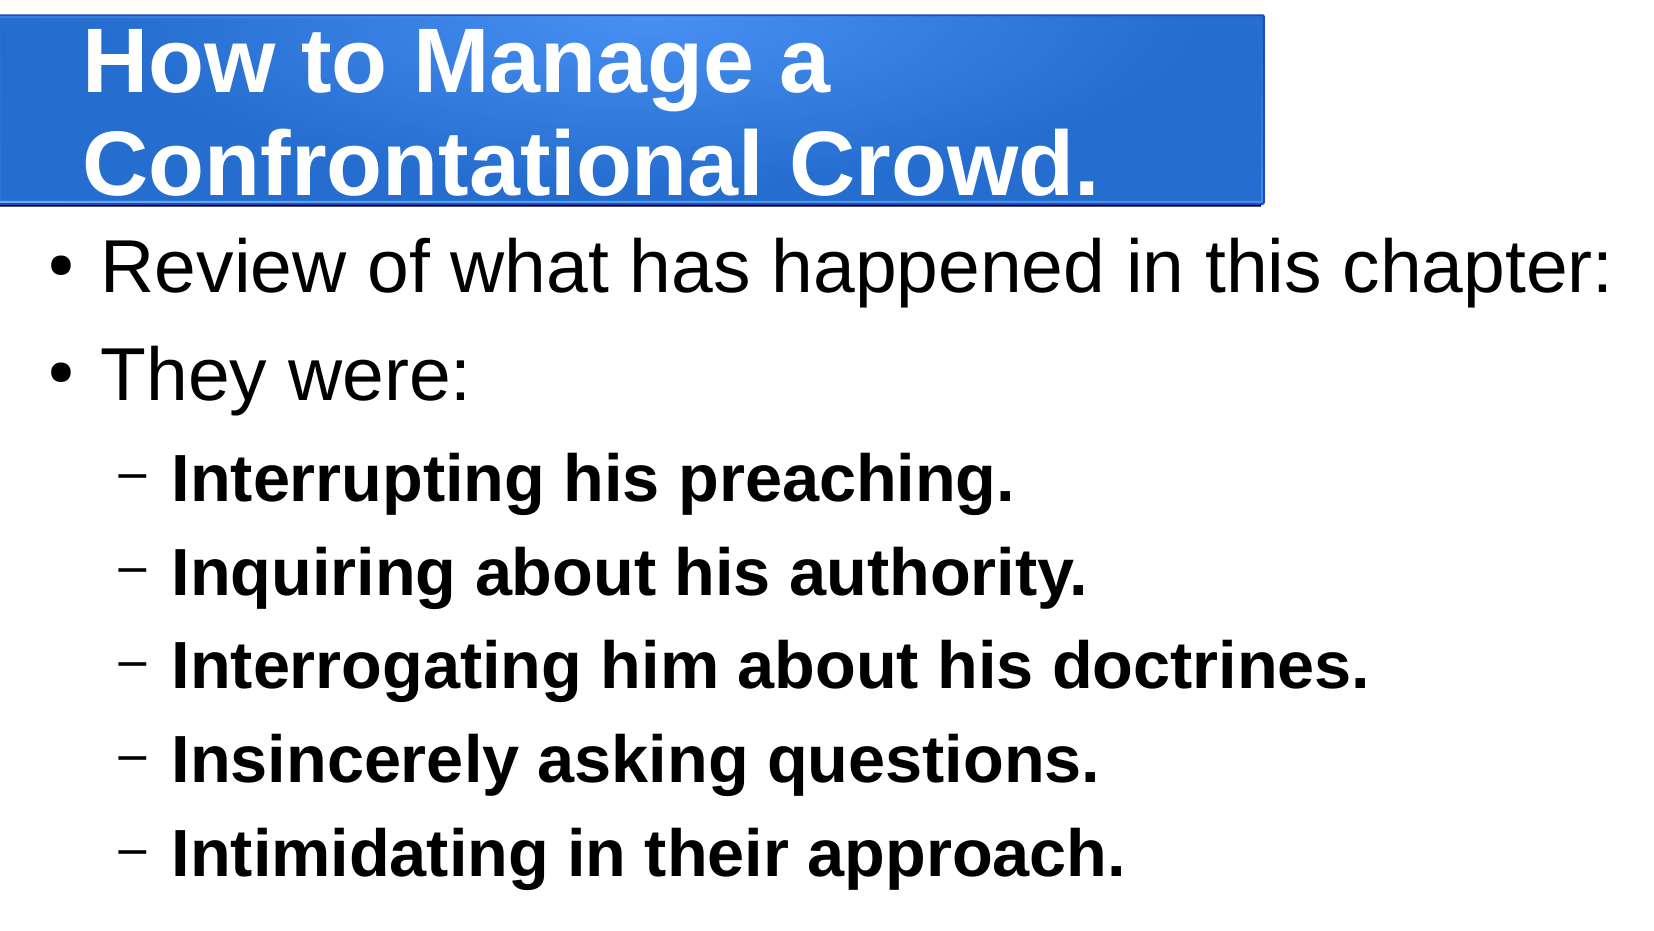

# How to Manage a Confrontational Crowd.
Review of what has happened in this chapter:
They were:
Interrupting his preaching.
Inquiring about his authority.
Interrogating him about his doctrines.
Insincerely asking questions.
Intimidating in their approach.